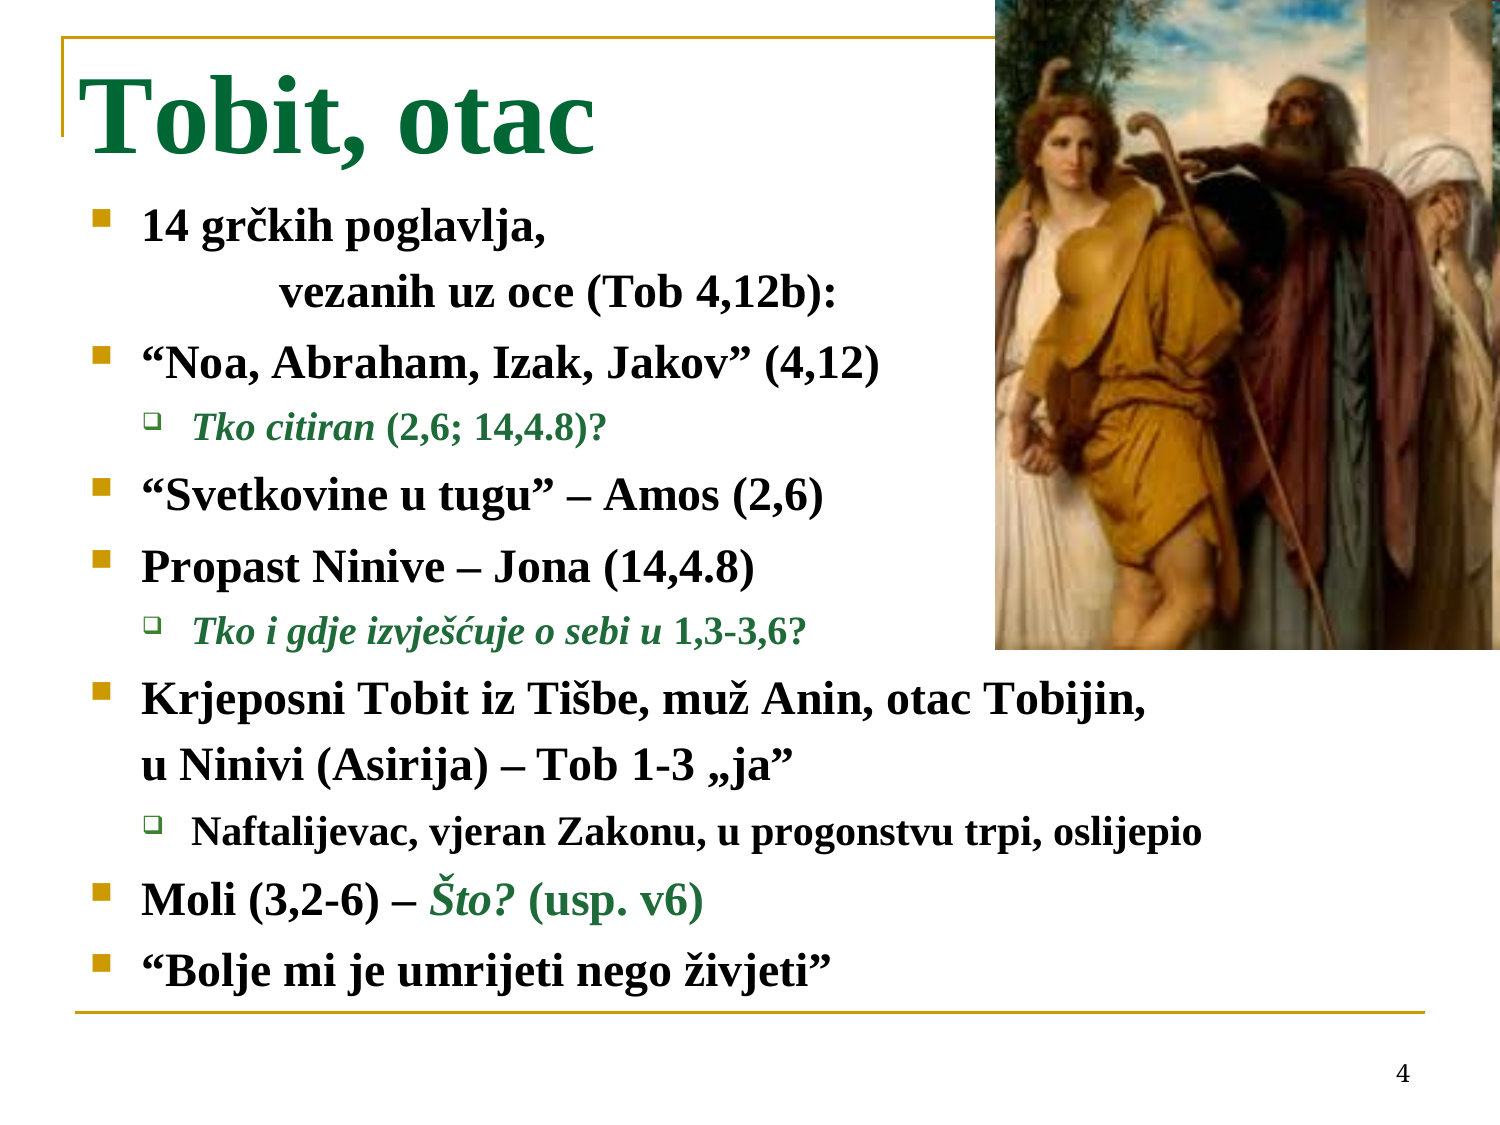

# Tobit, otac
14 grčkih poglavlja,
	vezanih uz oce (Tob 4,12b):
“Noa, Abraham, Izak, Jakov” (4,12)
Tko citiran (2,6; 14,4.8)?
“Svetkovine u tugu” – Amos (2,6)
Propast Ninive – Jona (14,4.8)
Tko i gdje izvješćuje o sebi u 1,3-3,6?
Krjeposni Tobit iz Tišbe, muž Anin, otac Tobijin,
u Ninivi (Asirija) – Tob 1-3 „ja”
Naftalijevac, vjeran Zakonu, u progonstvu trpi, oslijepio
Moli (3,2-6) – Što? (usp. v6)
“Bolje mi je umrijeti nego živjeti”